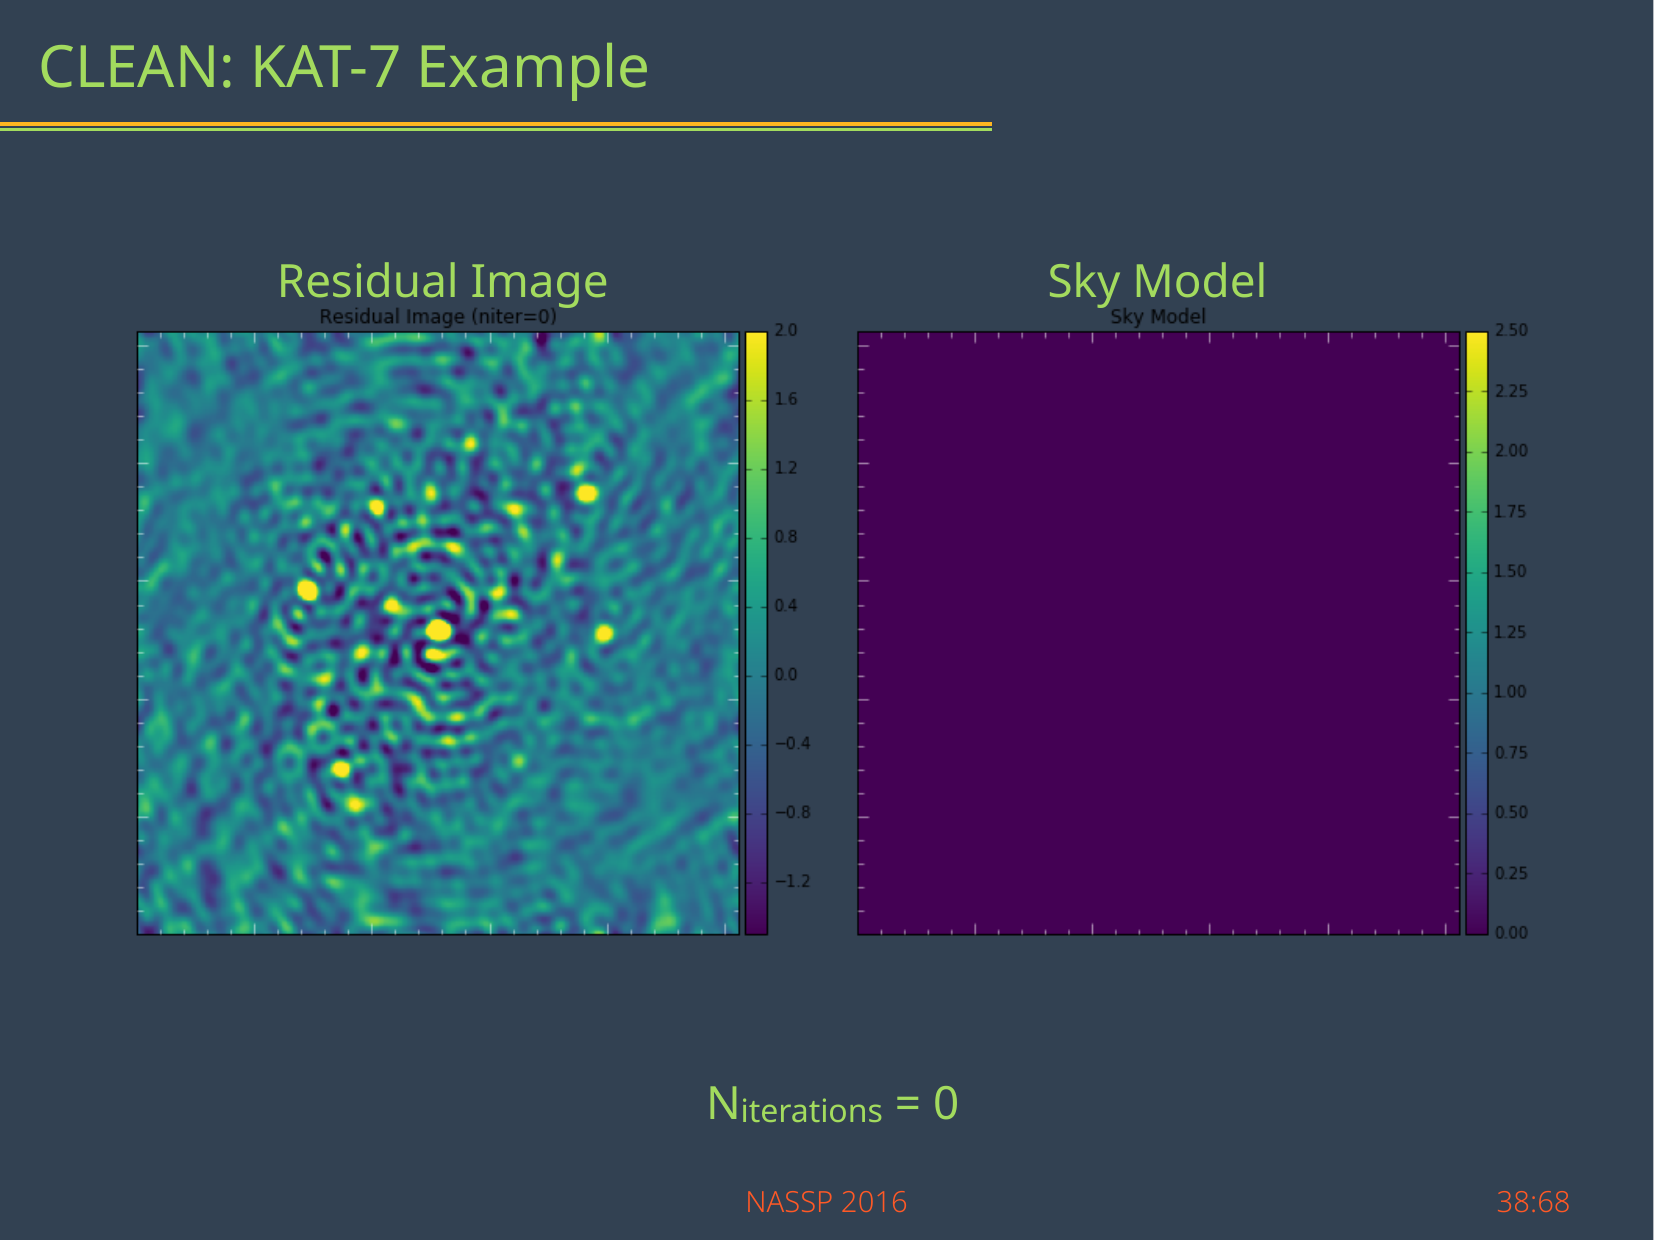

CLEAN: KAT-7 Example
Residual Image
Sky Model
Niterations = 0
NASSP 2016
38